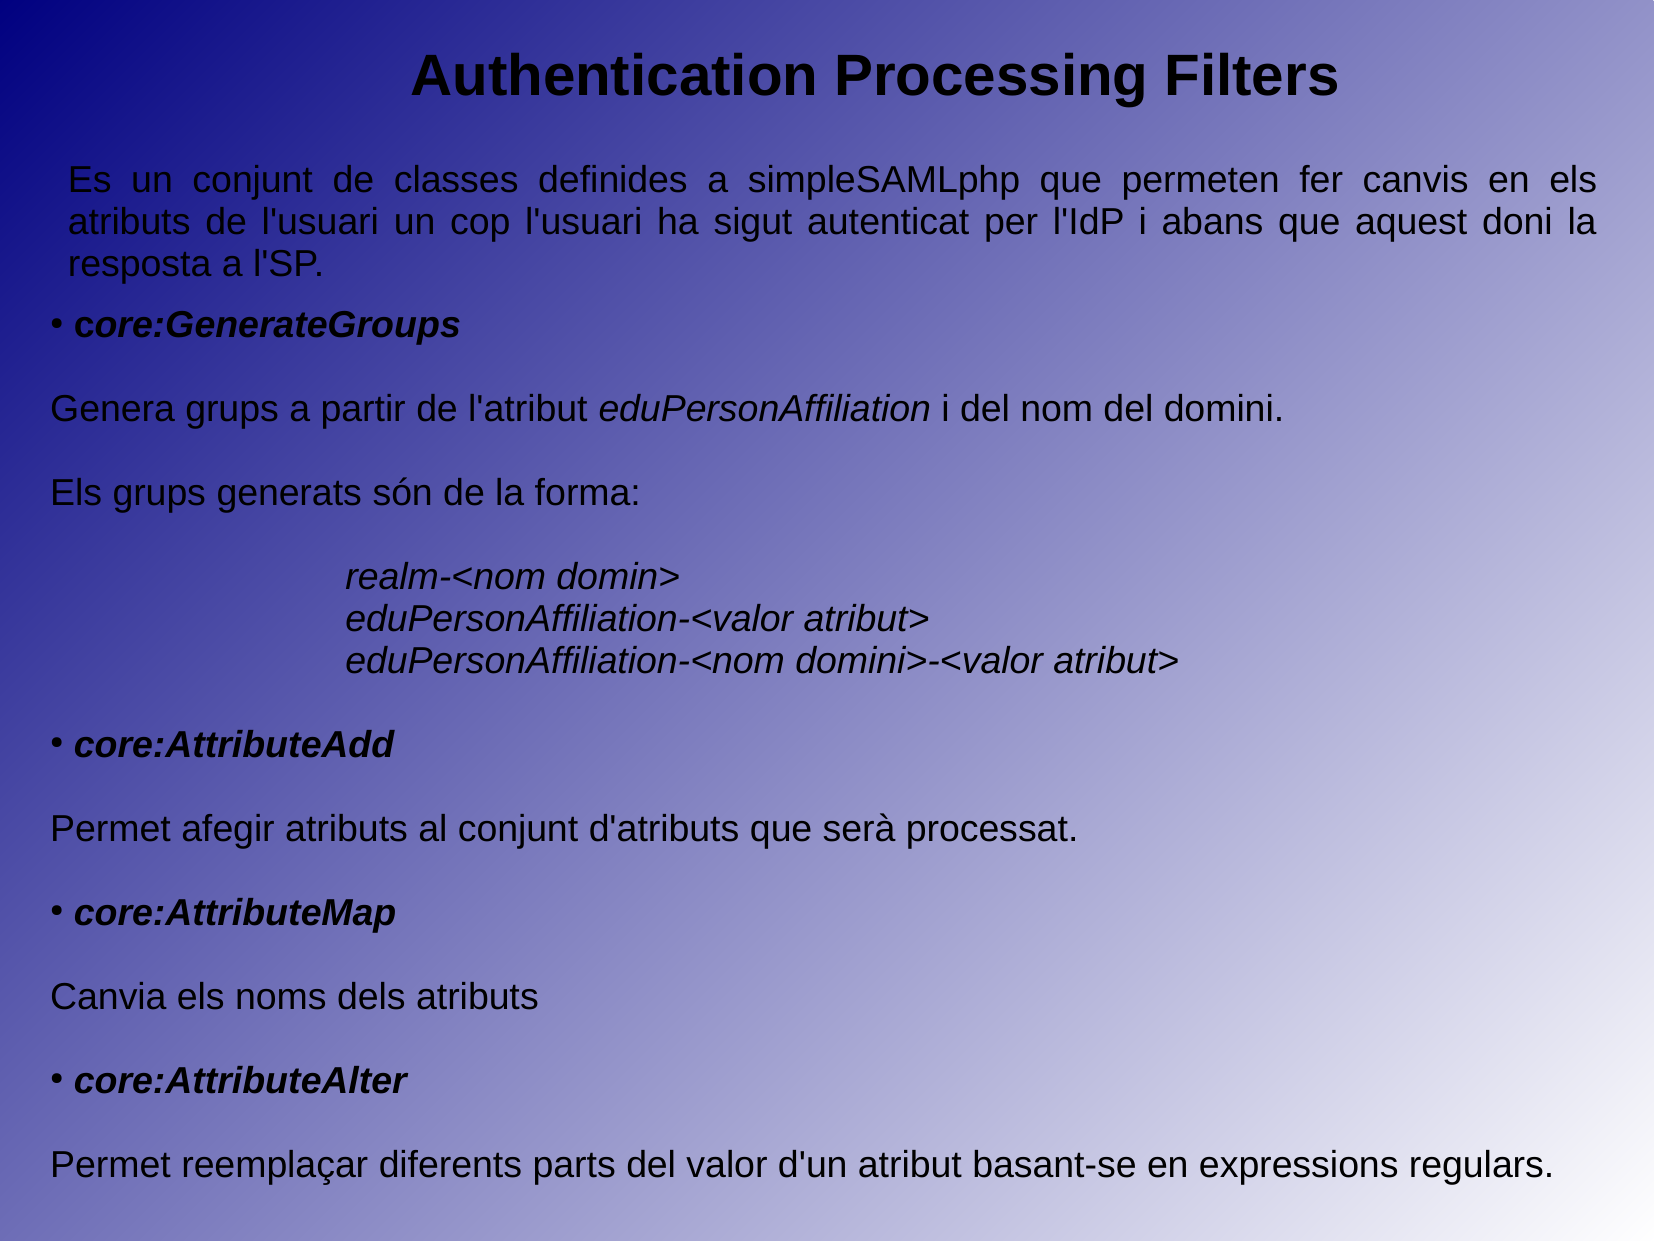

Authentication Processing Filters
Es un conjunt de classes definides a simpleSAMLphp que permeten fer canvis en els atributs de l'usuari un cop l'usuari ha sigut autenticat per l'IdP i abans que aquest doni la resposta a l'SP.
 core:GenerateGroups
Genera grups a partir de l'atribut eduPersonAffiliation i del nom del domini.
Els grups generats són de la forma:
				realm-<nom domin>
				eduPersonAffiliation-<valor atribut>
				eduPersonAffiliation-<nom domini>-<valor atribut>
 core:AttributeAdd
Permet afegir atributs al conjunt d'atributs que serà processat.
 core:AttributeMap
Canvia els noms dels atributs
 core:AttributeAlter
Permet reemplaçar diferents parts del valor d'un atribut basant-se en expressions regulars.